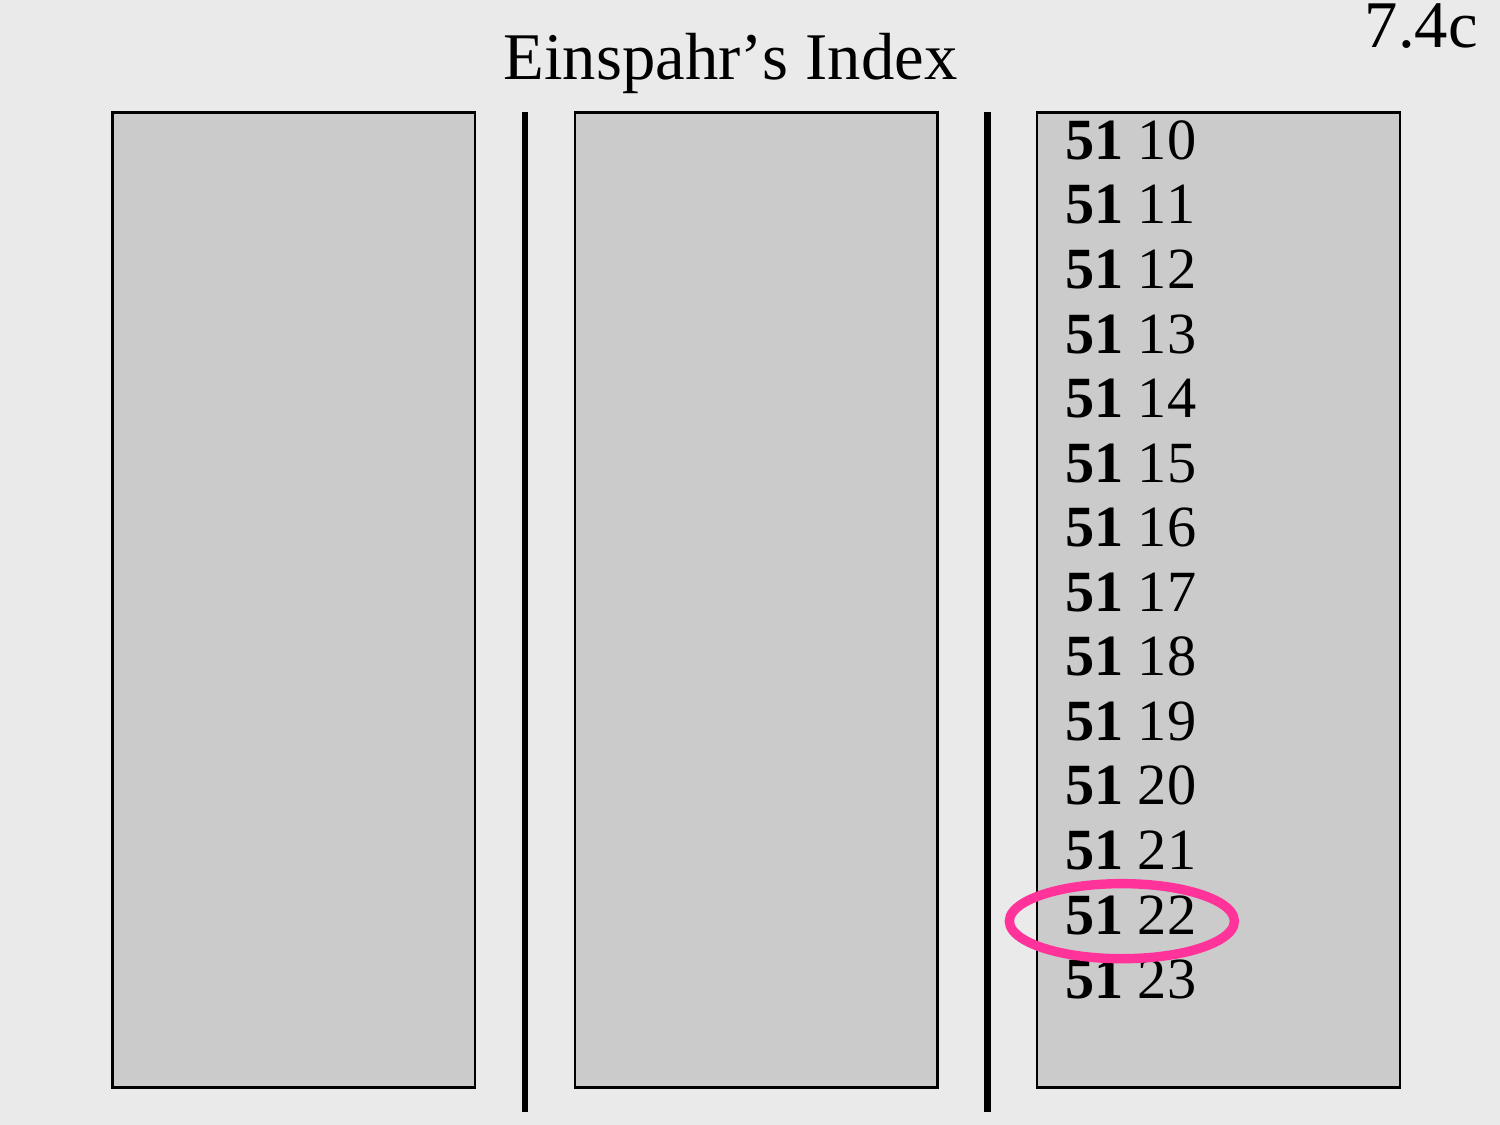

7.4c
Einspahr’s Index
51 10
51 11
51 12
51 13
51 14
51 15
51 16
51 17
51 18
51 19
51 20
51 21
51 22
51 23